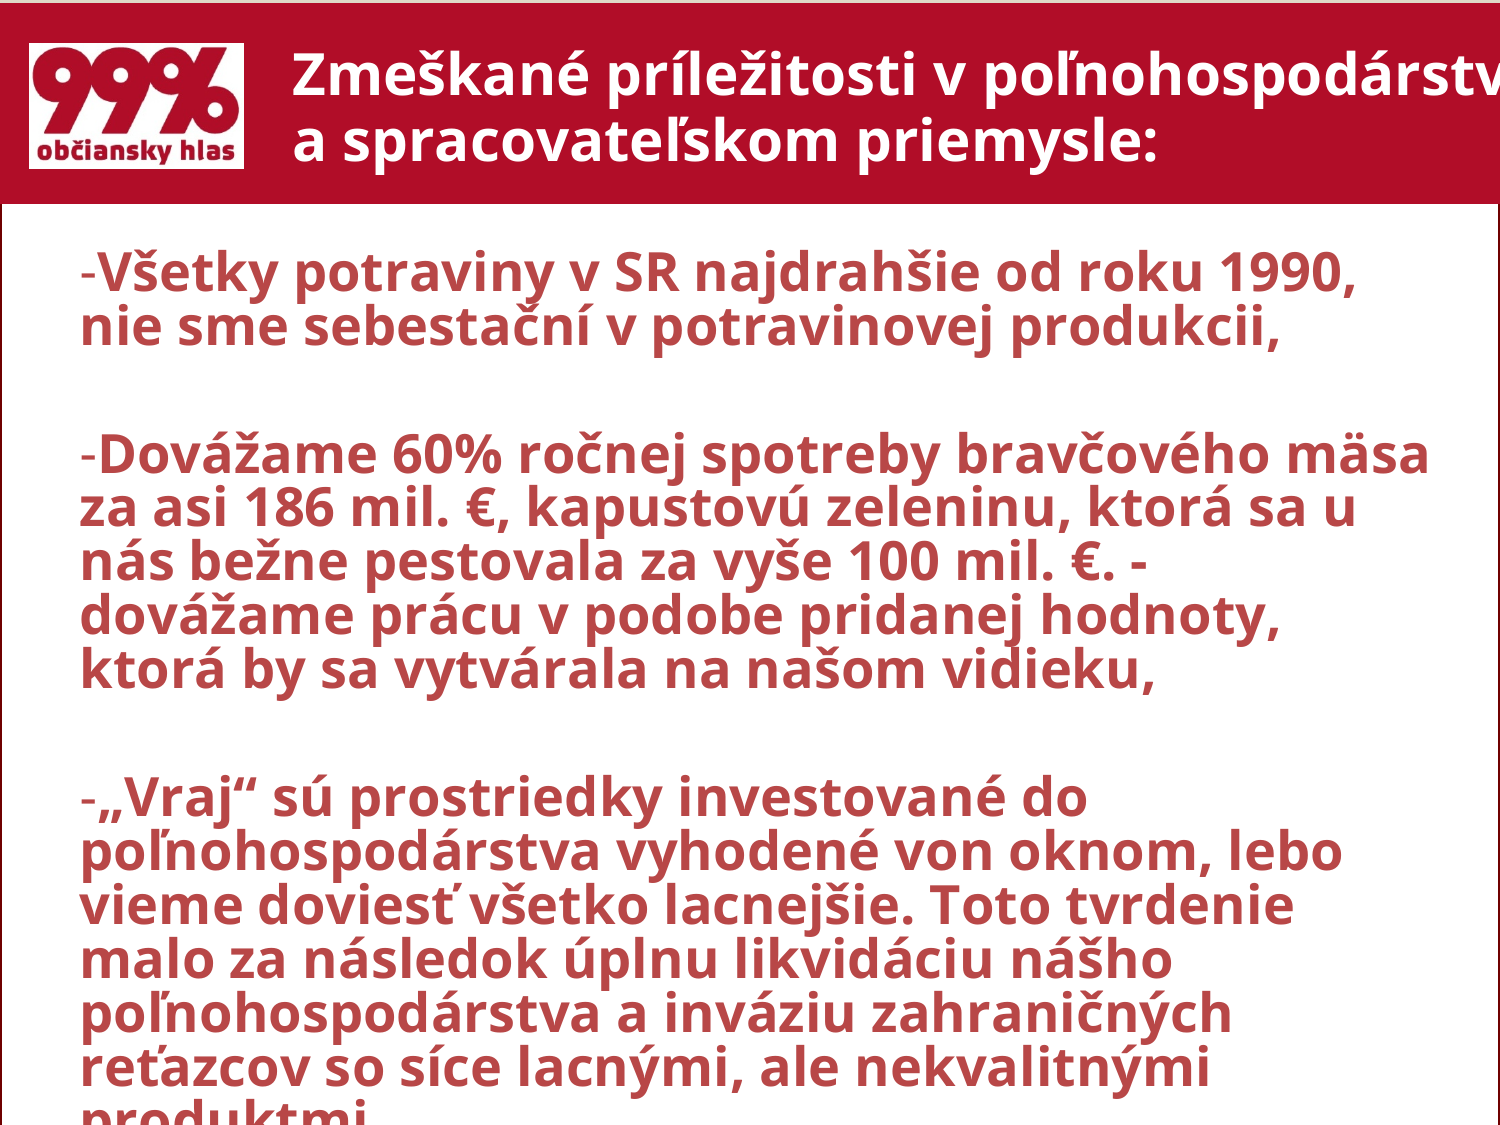

Zmeškané príležitosti v poľnohospodárstve
a spracovateľskom priemysle:
Všetky potraviny v SR najdrahšie od roku 1990, nie sme sebestační v potravinovej produkcii,
Dovážame 60% ročnej spotreby bravčového mäsa za asi 186 mil. €, kapustovú zeleninu, ktorá sa u nás bežne pestovala za vyše 100 mil. €. - dovážame prácu v podobe pridanej hodnoty, ktorá by sa vytvárala na našom vidieku,
„Vraj“ sú prostriedky investované do poľnohospodárstva vyhodené von oknom, lebo vieme doviesť všetko lacnejšie. Toto tvrdenie malo za následok úplnu likvidáciu nášho poľnohospodárstva a inváziu zahraničných reťazcov so síce lacnými, ale nekvalitnými produktmi,
- Stali sme sa skladiskom potravinového odpadu EÚ.